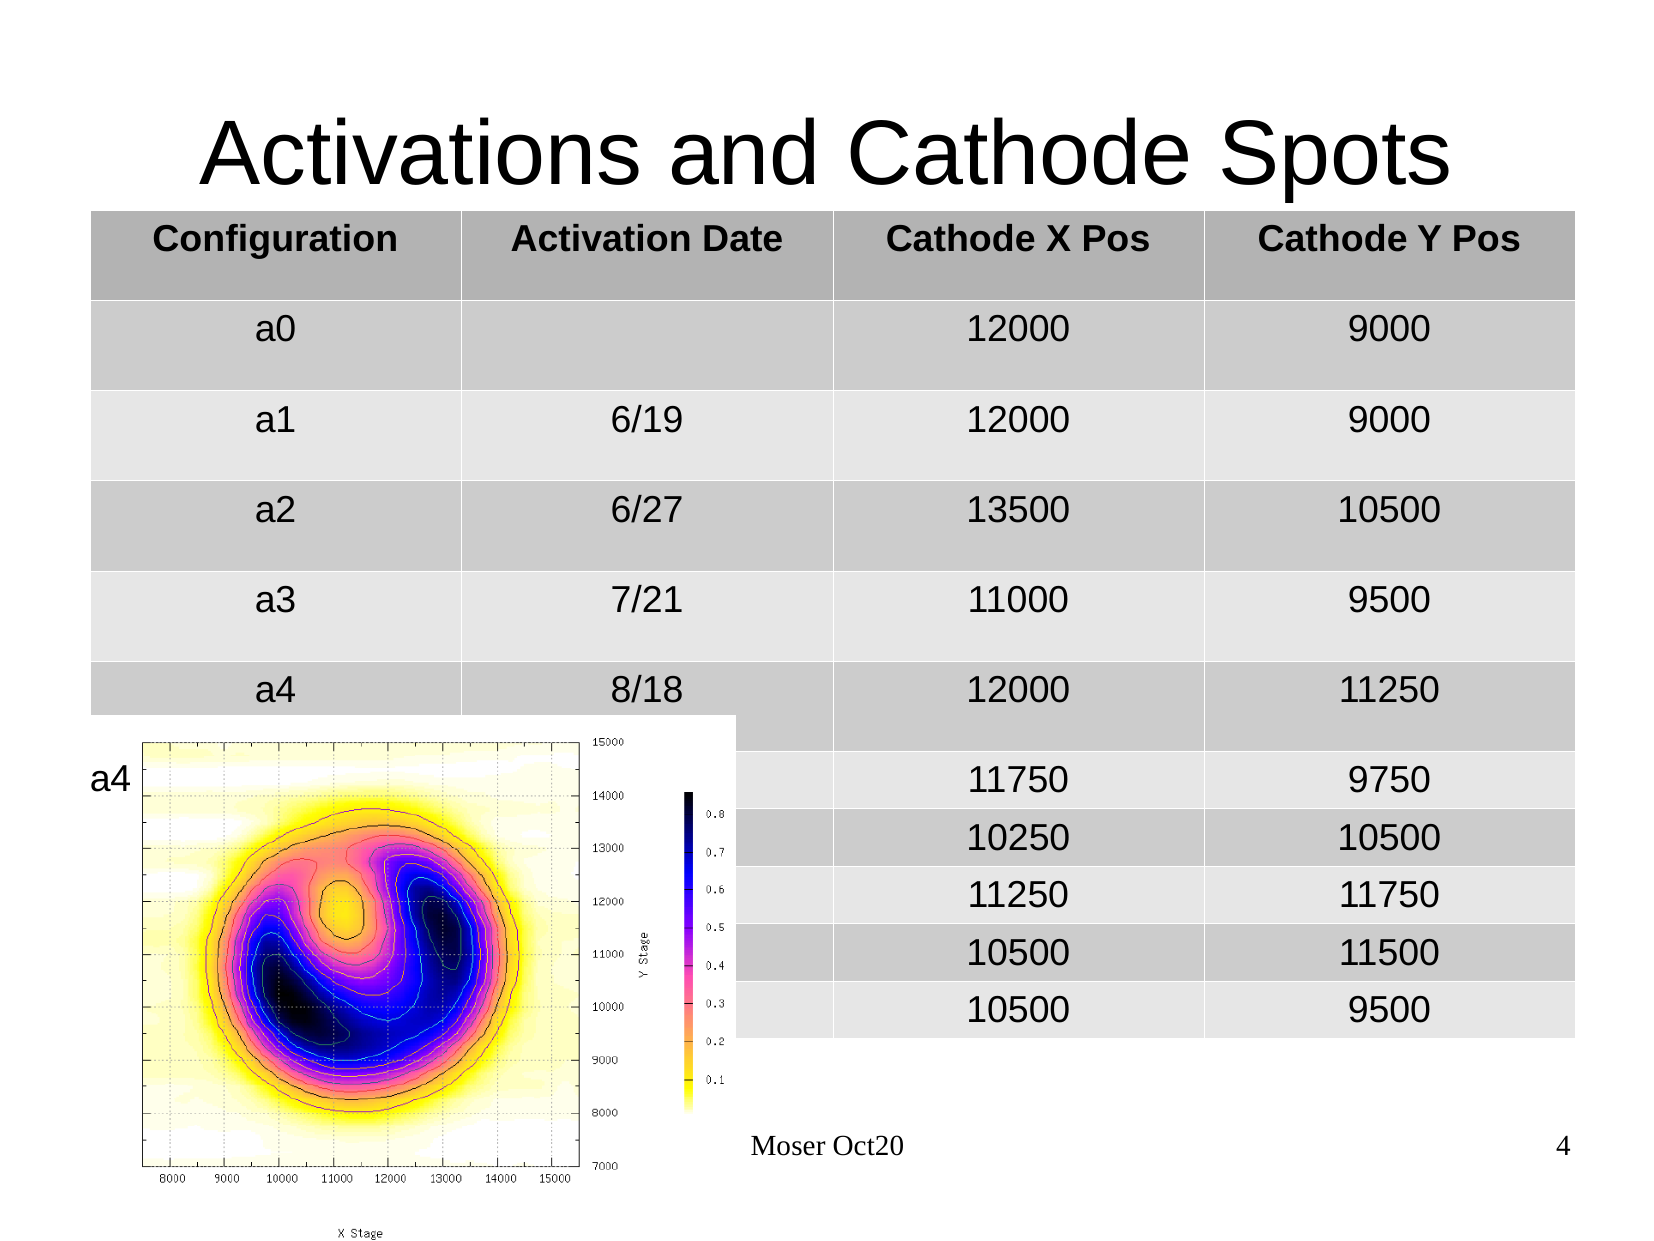

# Activations and Cathode Spots
| Configuration | Activation Date | Cathode X Pos | Cathode Y Pos |
| --- | --- | --- | --- |
| a0 | | 12000 | 9000 |
| a1 | 6/19 | 12000 | 9000 |
| a2 | 6/27 | 13500 | 10500 |
| a3 | 7/21 | 11000 | 9500 |
| a4 | 8/18 | 12000 | 11250 |
| | | 11750 | 9750 |
| | | 10250 | 10500 |
| | | 11250 | 11750 |
| | | 10500 | 11500 |
| | | 10500 | 9500 |
a4
Moser Oct20
4